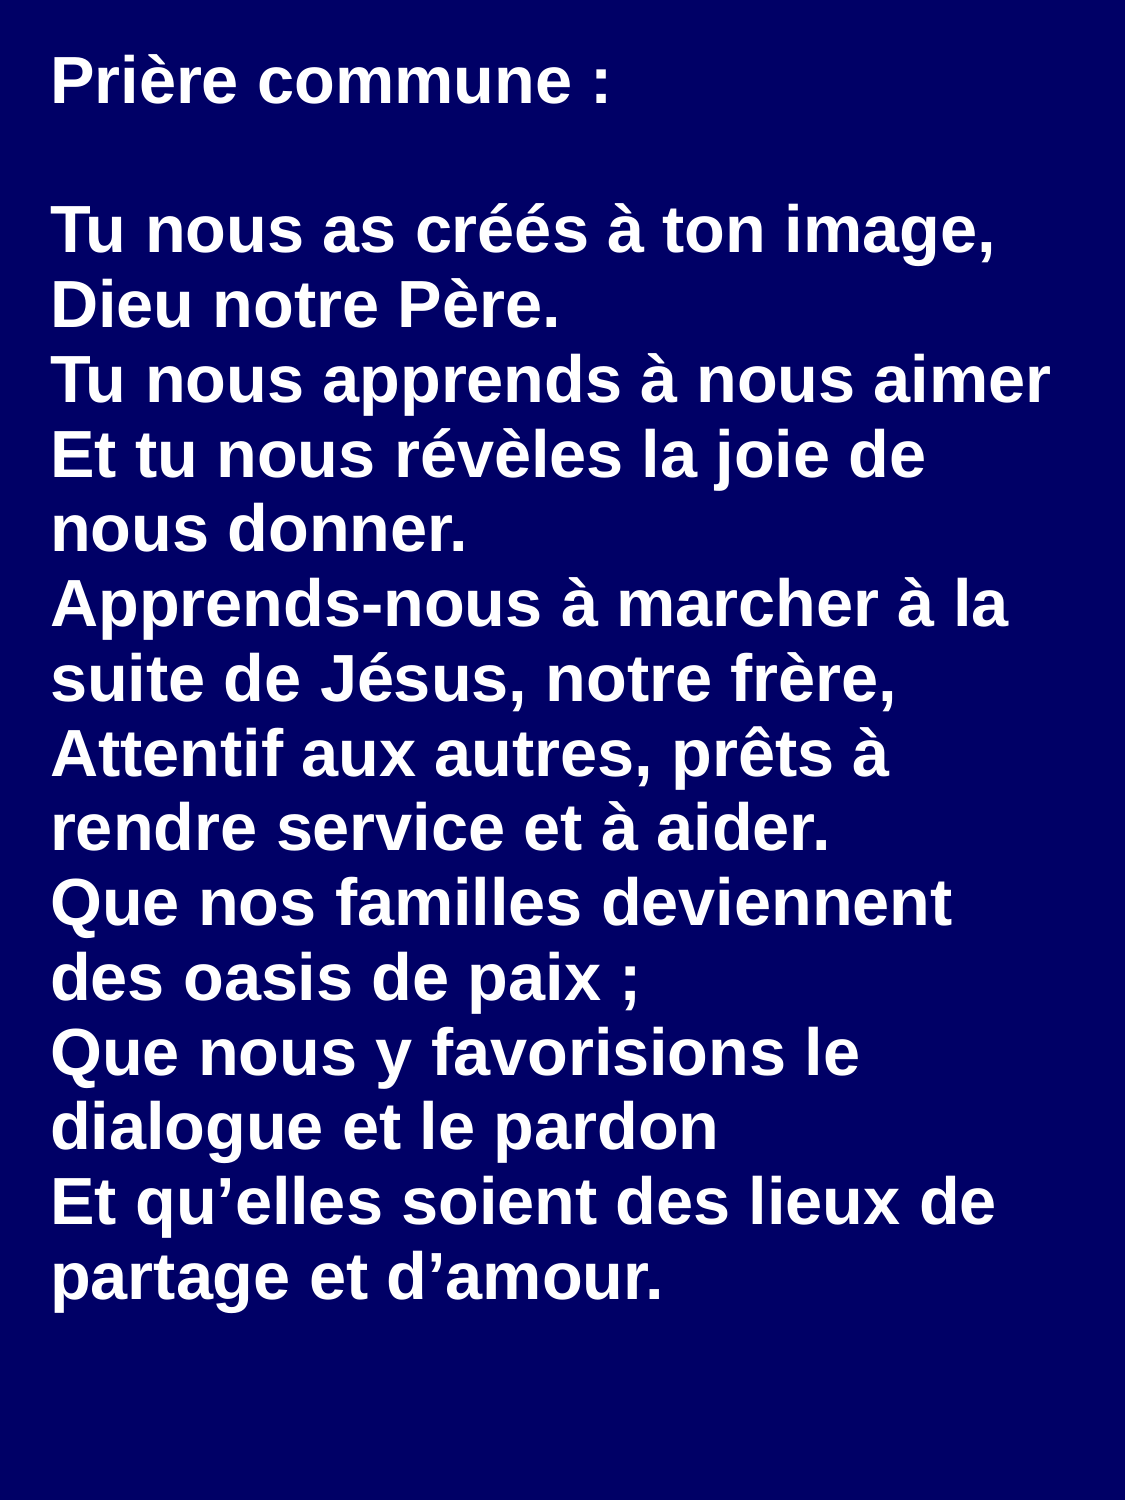

Prière commune :
Tu nous as créés à ton image, Dieu notre Père.
Tu nous apprends à nous aimer
Et tu nous révèles la joie de nous donner.
Apprends-nous à marcher à la suite de Jésus, notre frère,
Attentif aux autres, prêts à rendre service et à aider.
Que nos familles deviennent des oasis de paix ;
Que nous y favorisions le dialogue et le pardon
Et qu’elles soient des lieux de partage et d’amour.